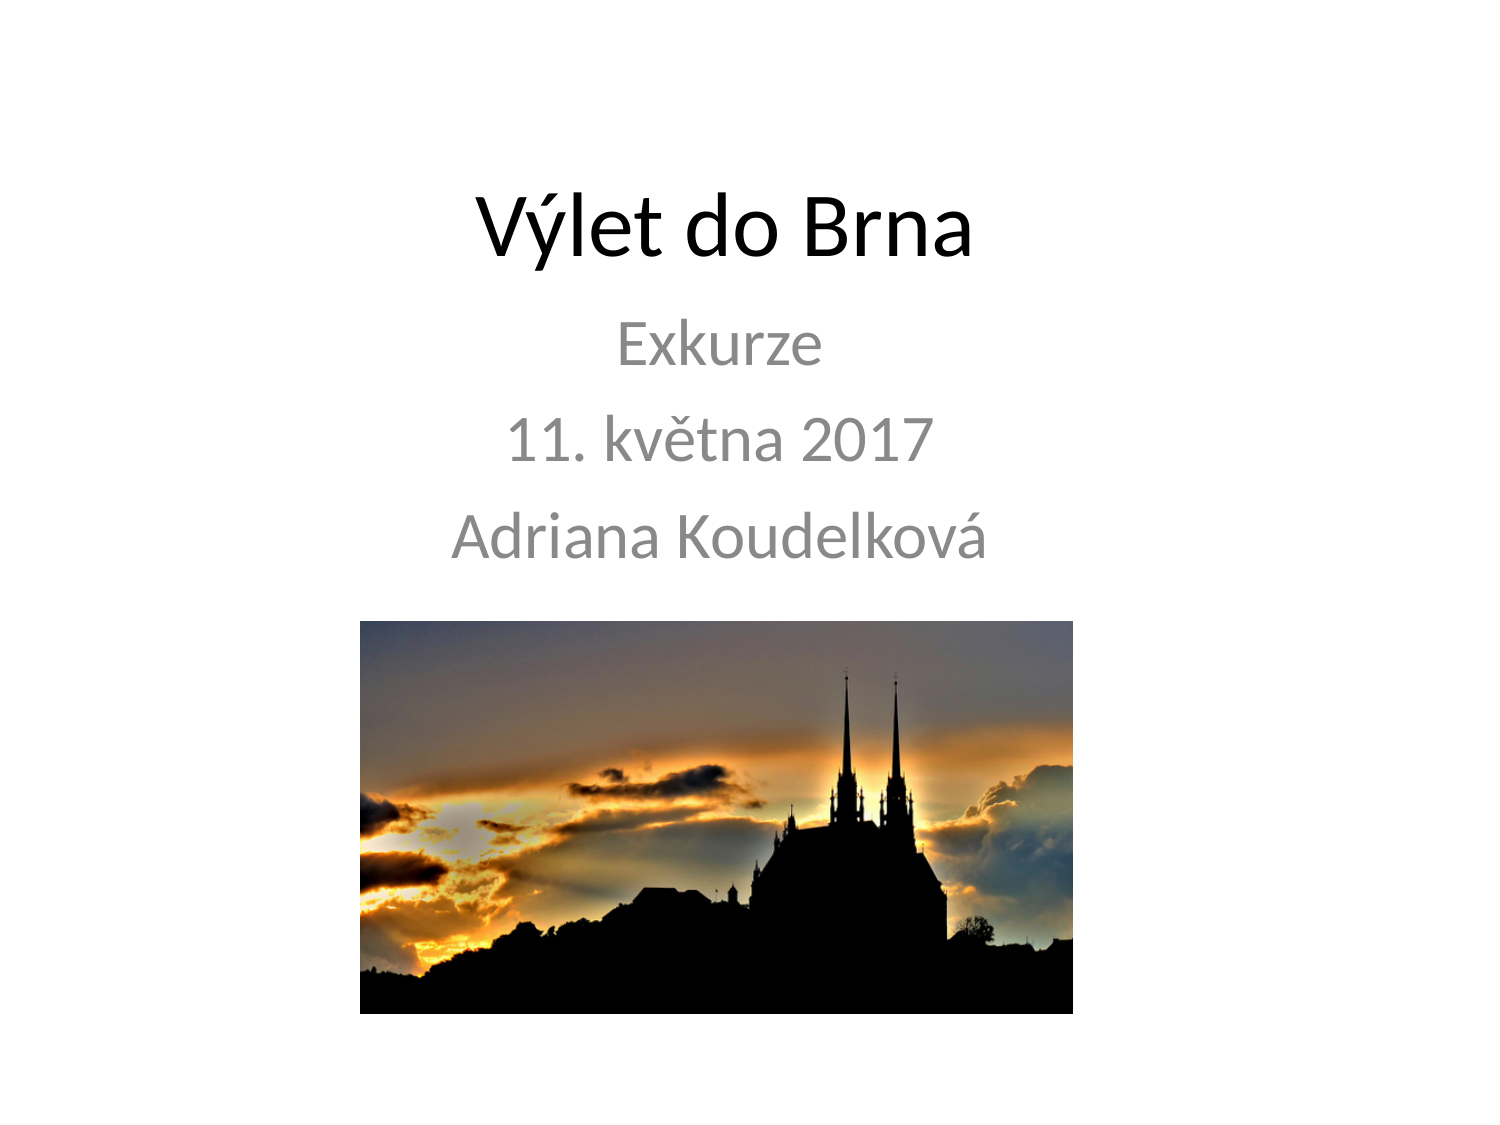

# Výlet do Brna
Exkurze
11. května 2017
Adriana Koudelková